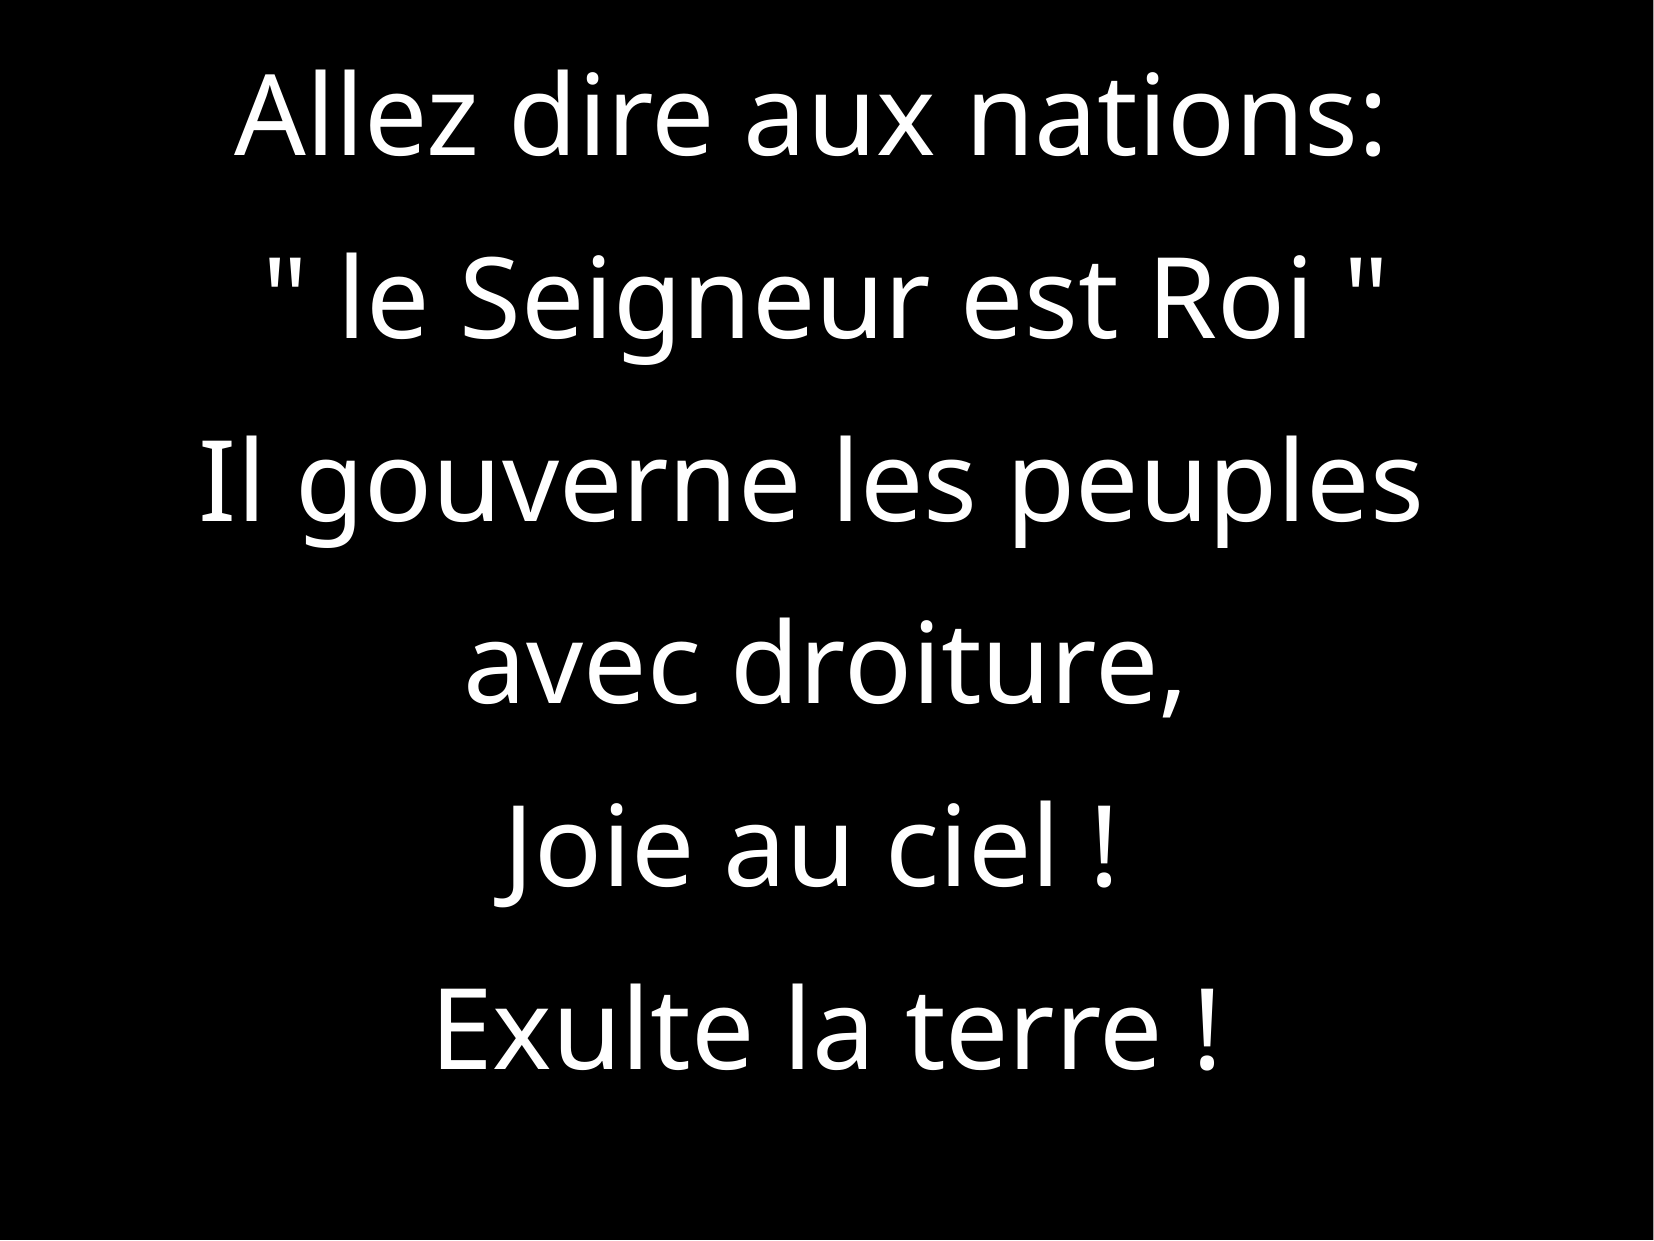

# Allez dire aux nations:
" le Seigneur est Roi "
Il gouverne les peuples
avec droiture,
Joie au ciel !
Exulte la terre !